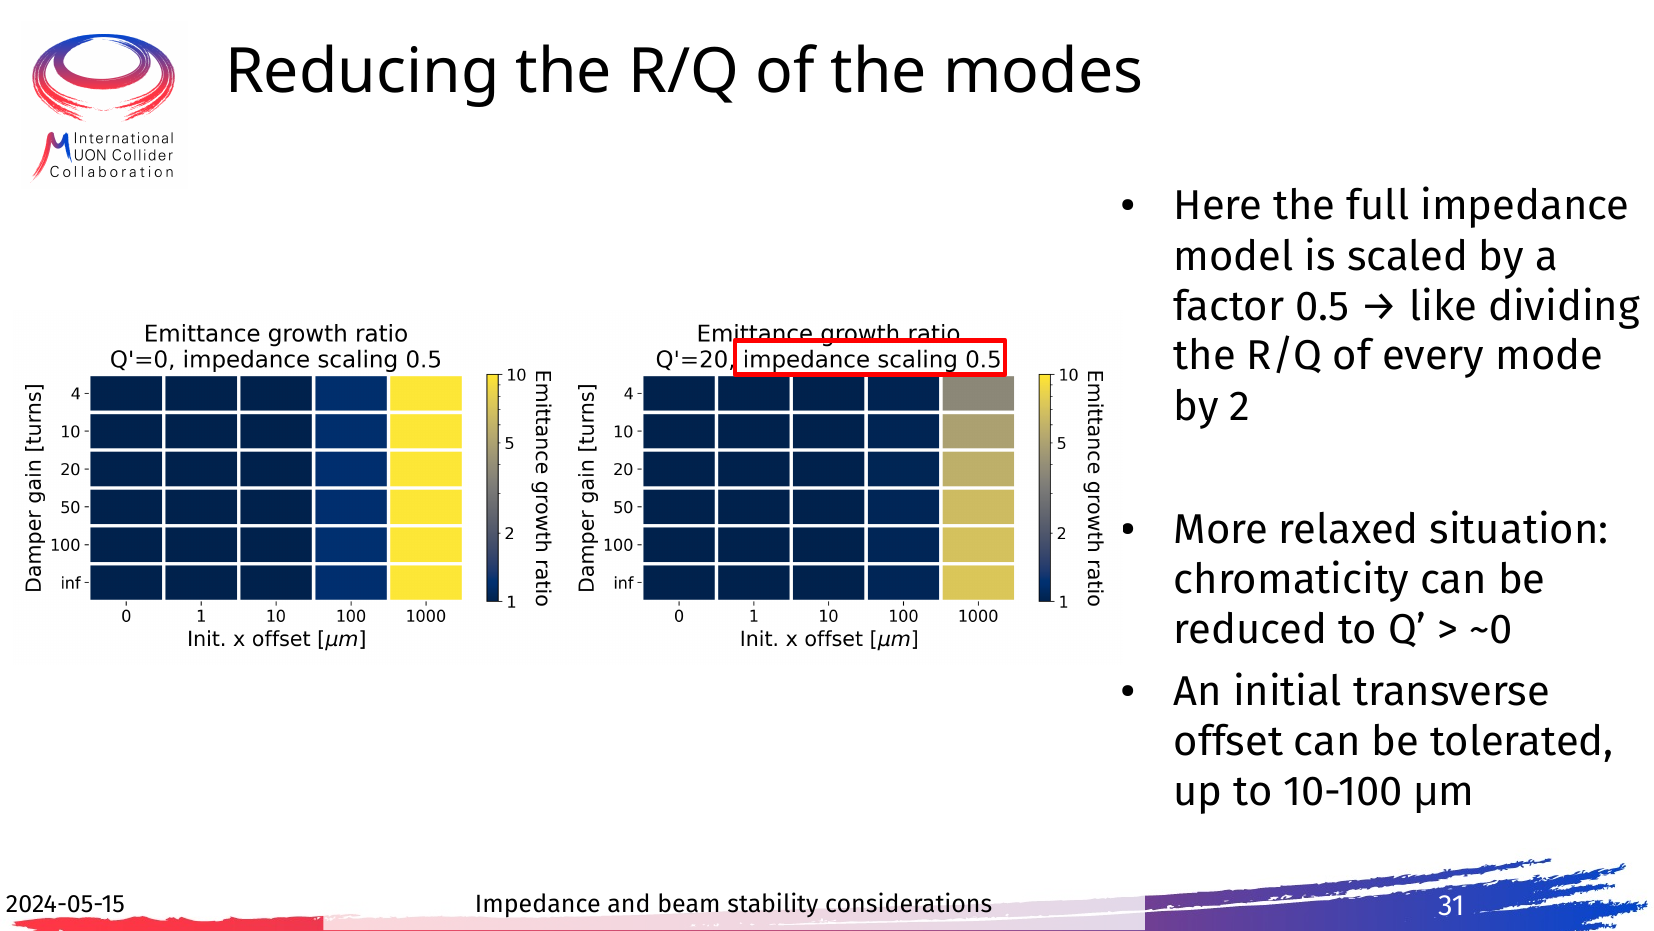

# Reducing the R/Q of the modes
Here the full impedance model is scaled by a factor 0.5 → like dividing the R/Q of every mode by 2
More relaxed situation: chromaticity can be reduced to Q’ > ~0
An initial transverse offset can be tolerated, up to 10-100 μm
2024-05-15
Impedance and beam stability considerations
31